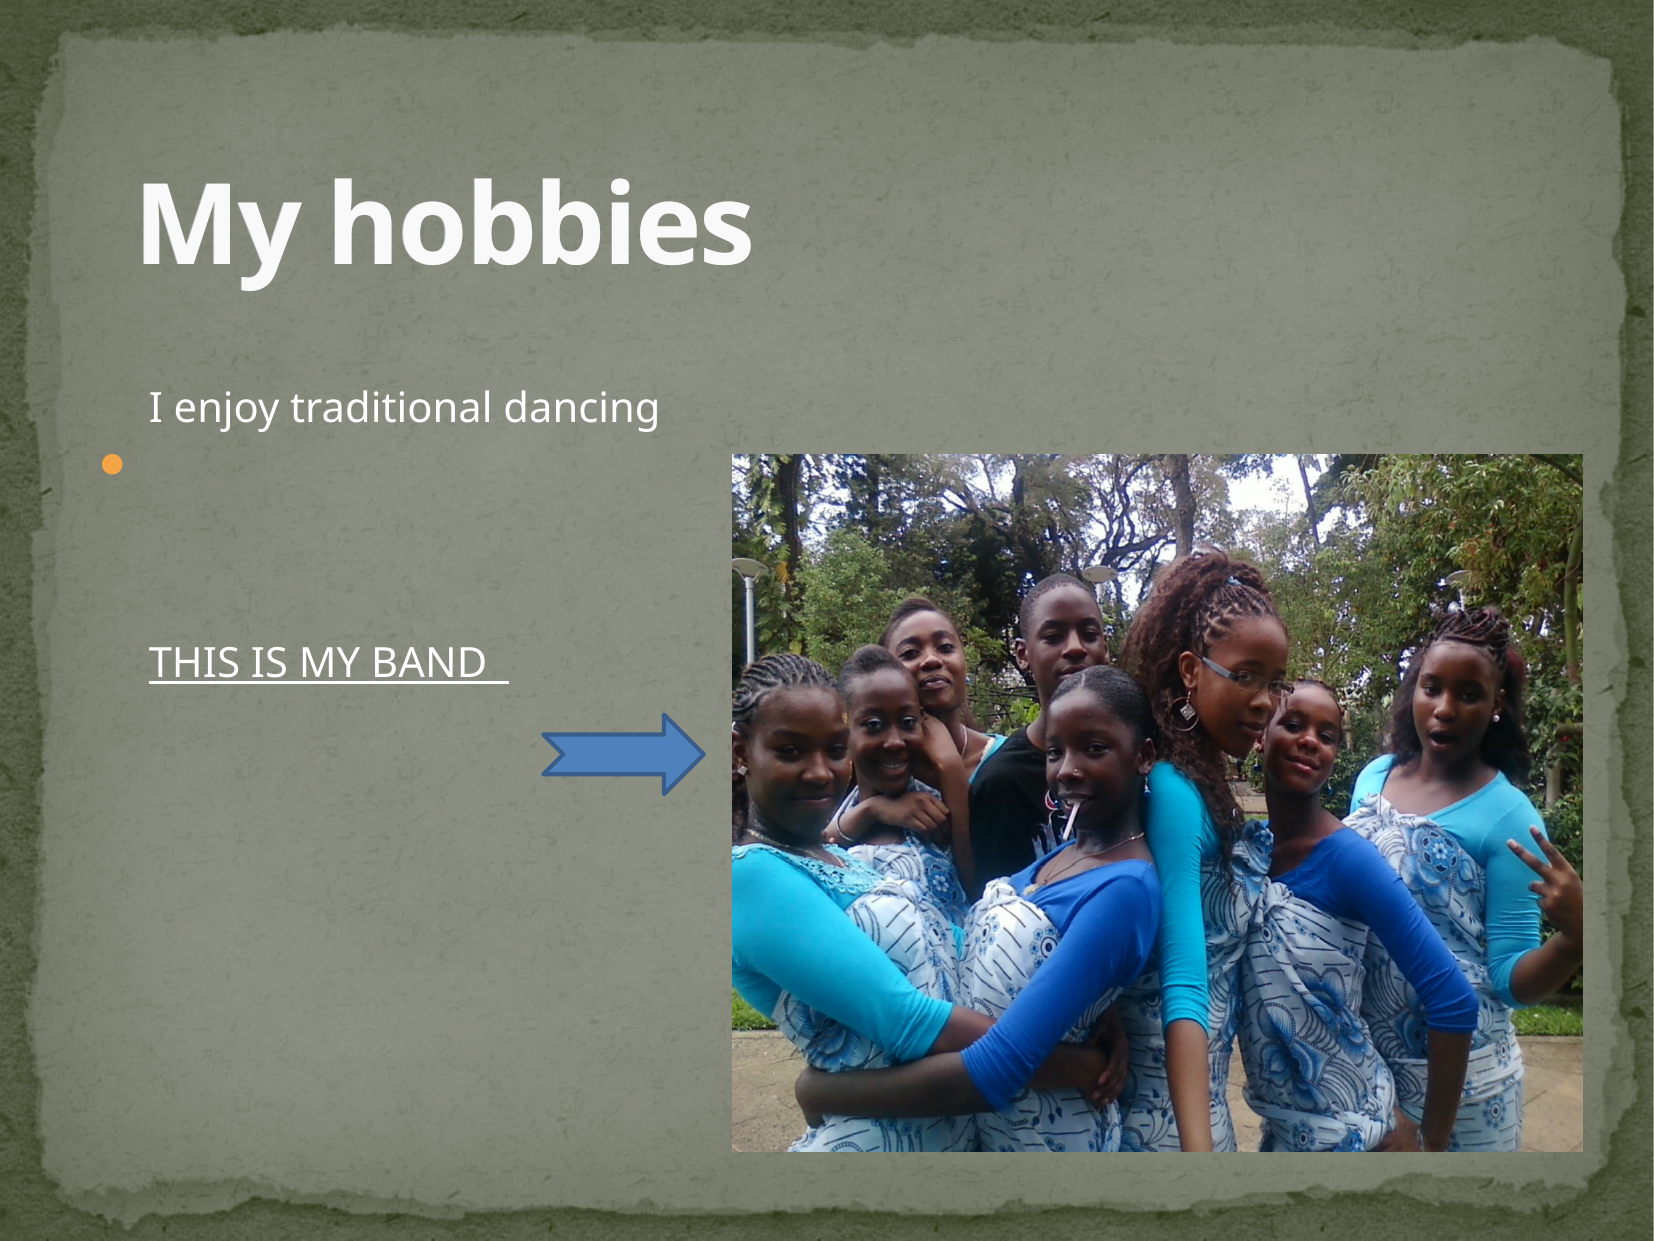

# My hobbies
I enjoy traditional dancing
THIS IS MY BAND